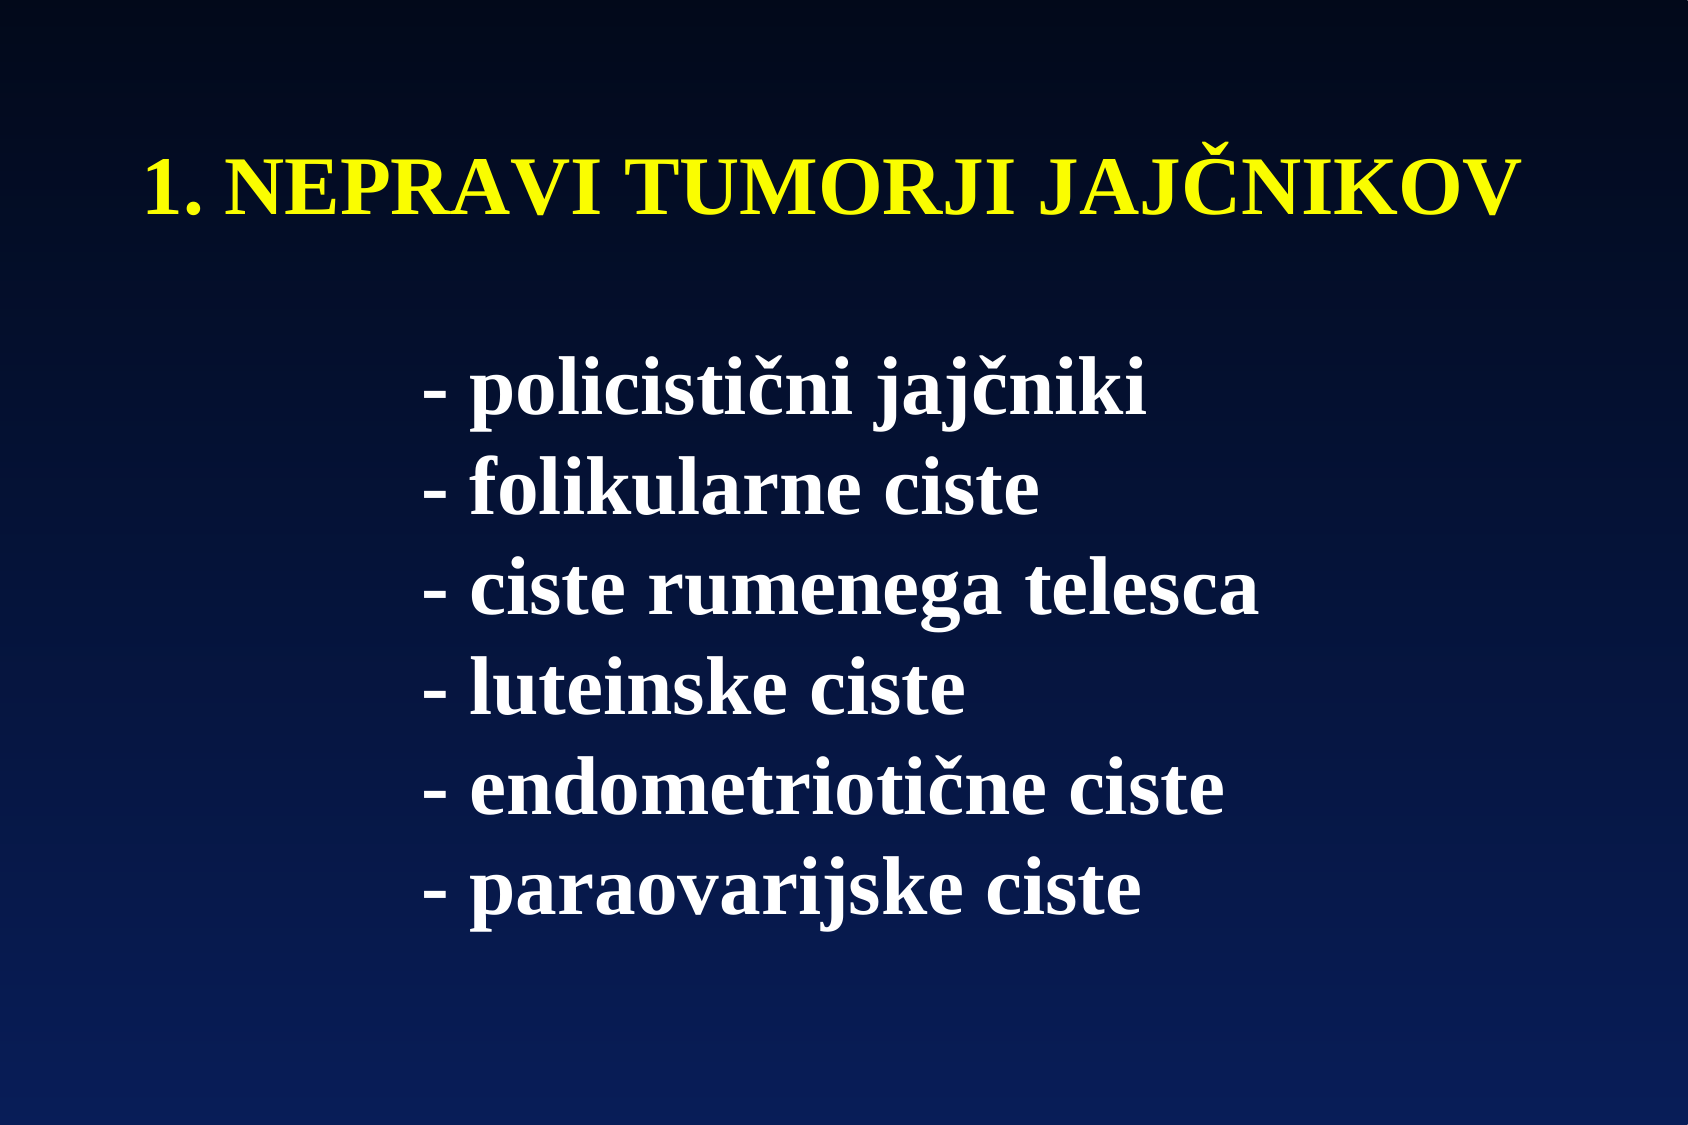

# 1. NEPRAVI TUMORJI JAJČNIKOV - policistični jajčniki - folikularne ciste - ciste rumenega telesca - luteinske ciste - endometriotične ciste - paraovarijske ciste